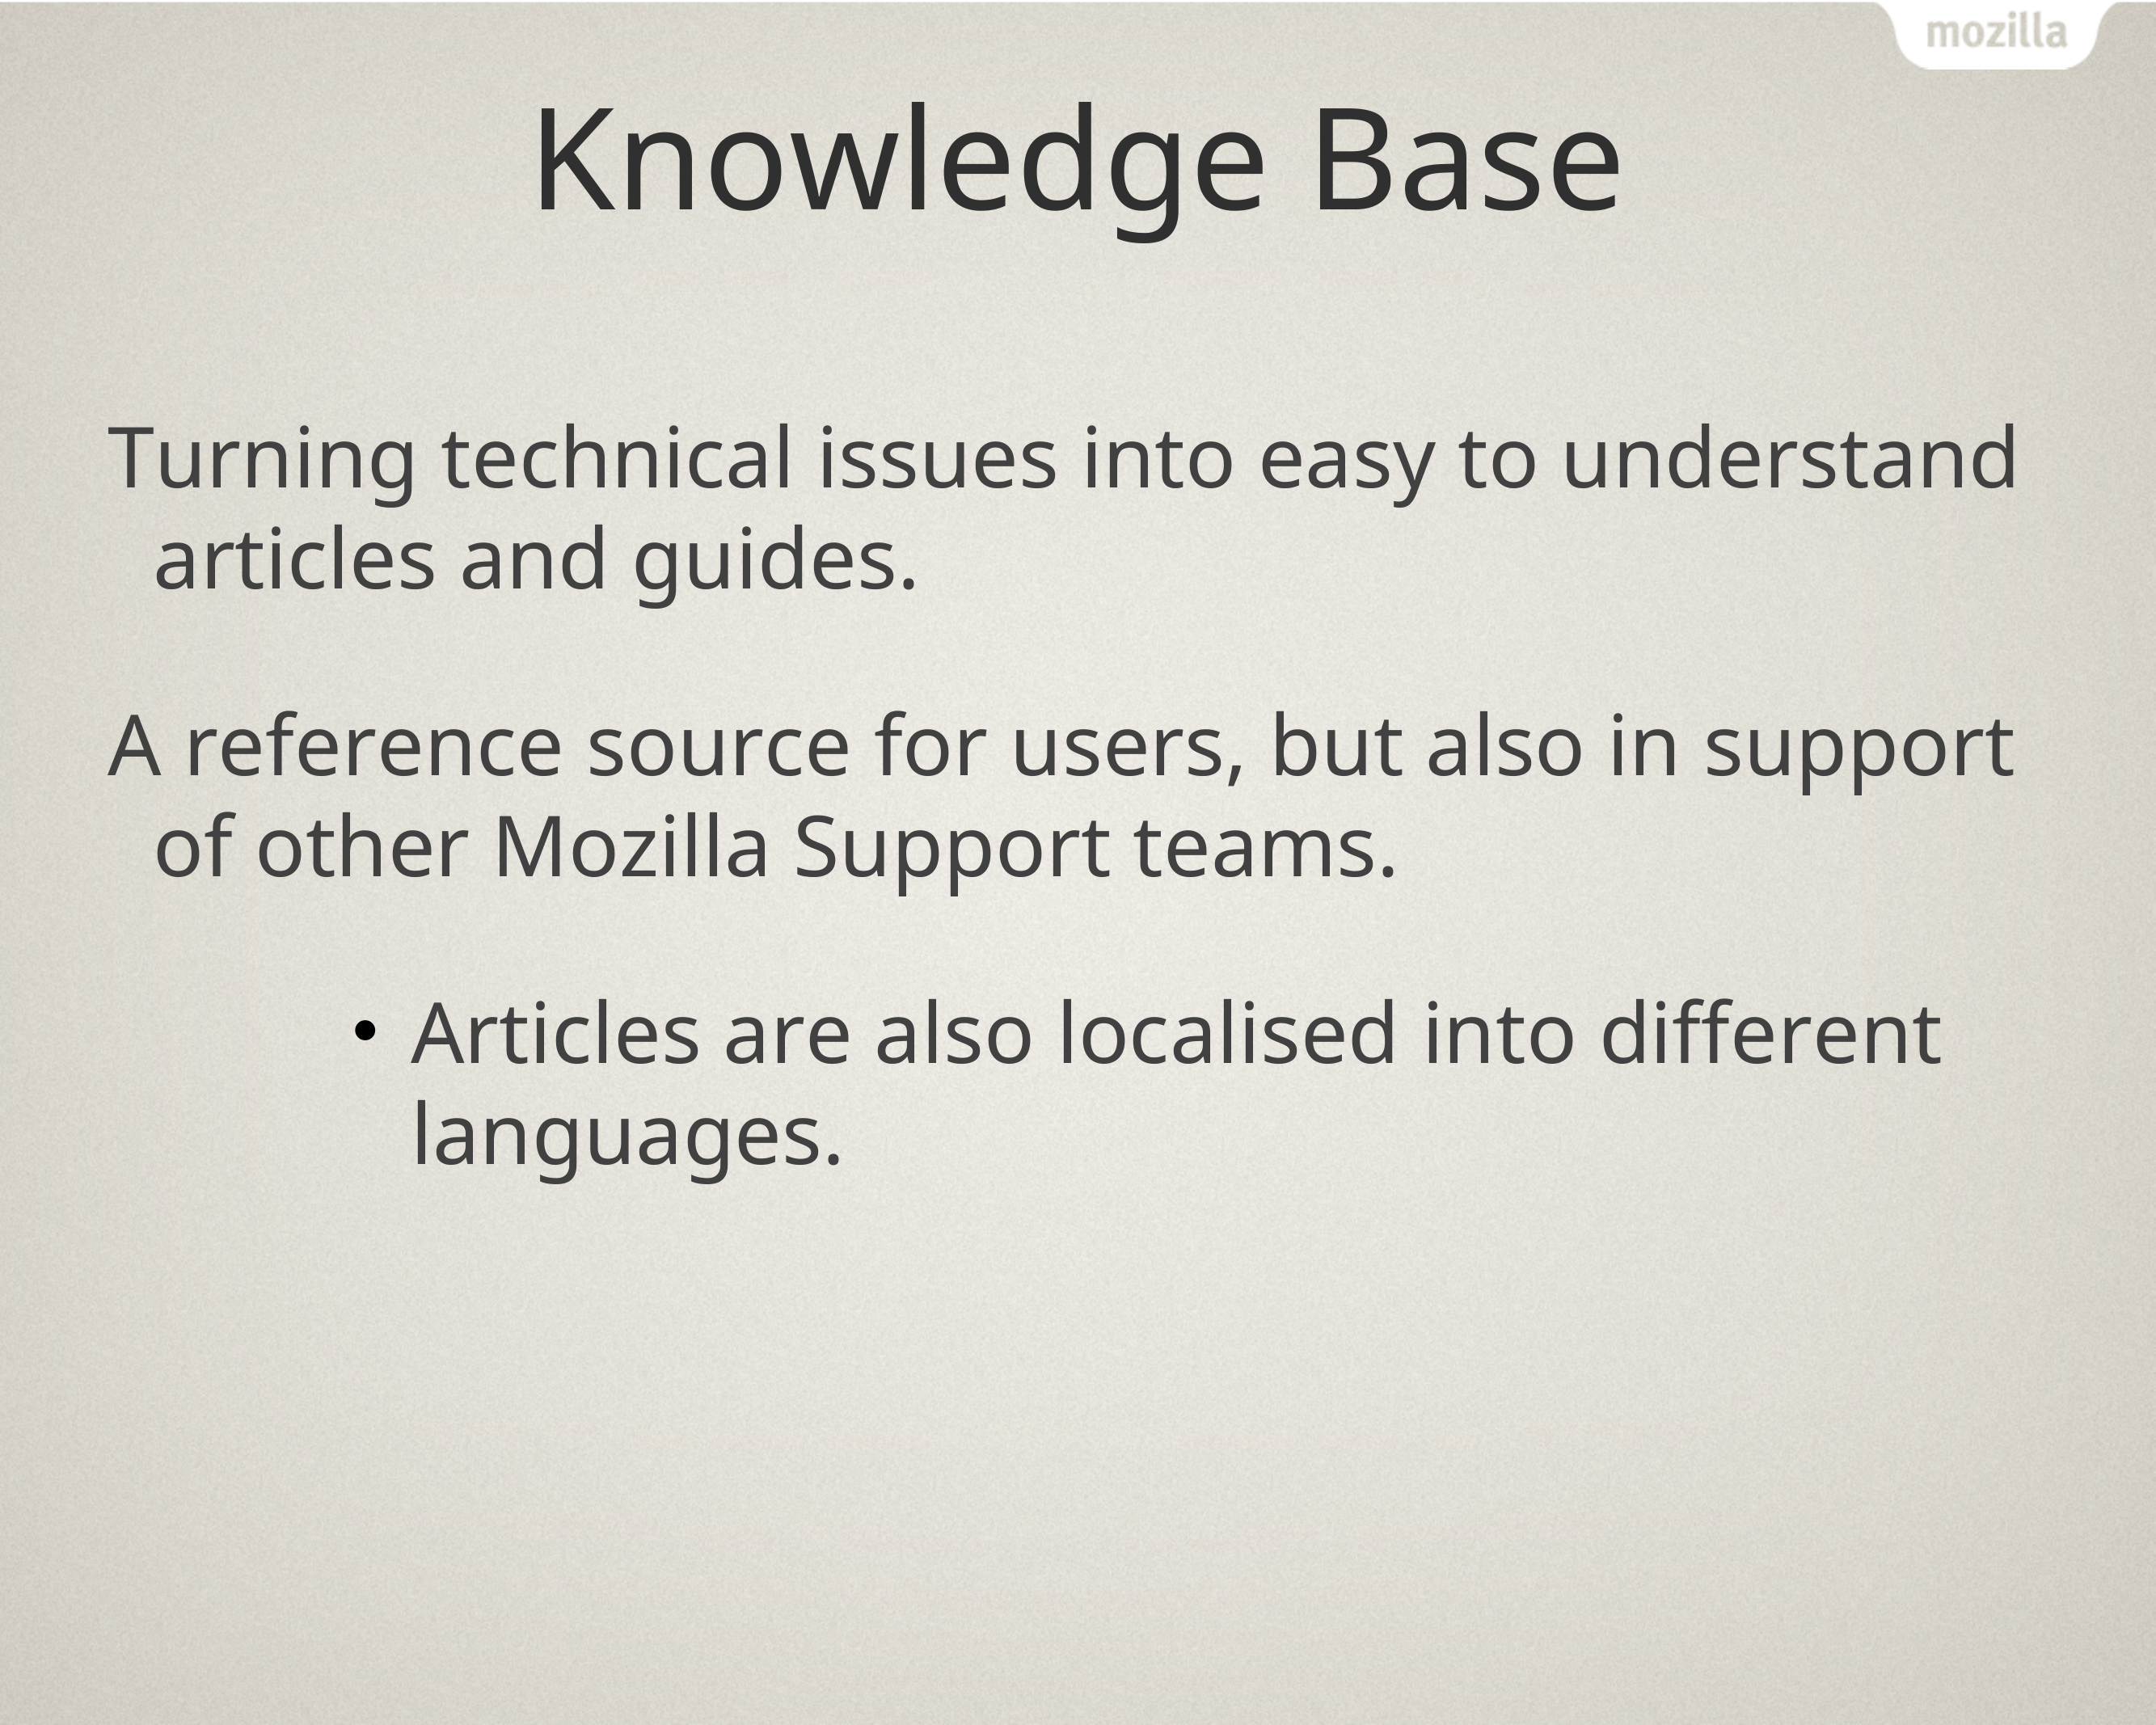

# Knowledge Base
Turning technical issues into easy to understand articles and guides.
A reference source for users, but also in support of other Mozilla Support teams.
Articles are also localised into different languages.